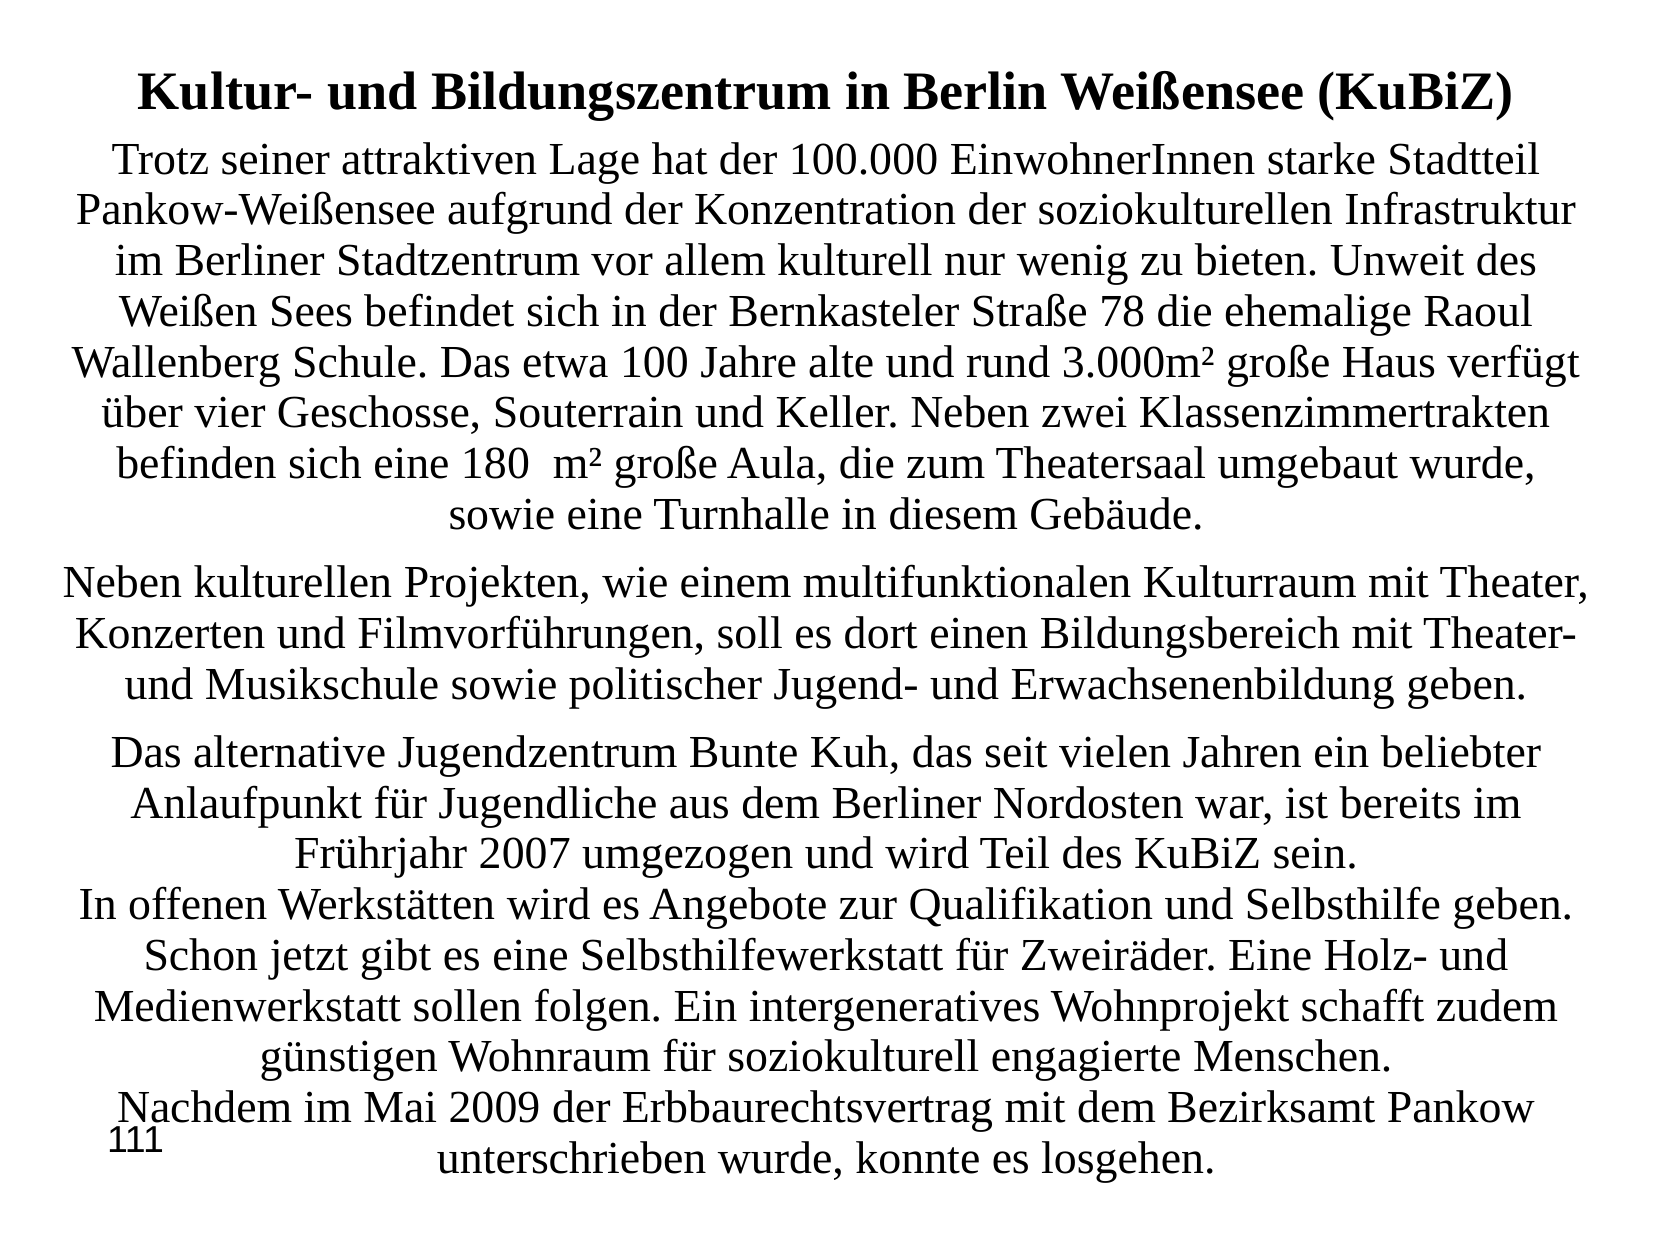

Kultur- und Bildungszentrum in Berlin Weißensee (KuBiZ)
Trotz seiner attraktiven Lage hat der 100.000 EinwohnerInnen starke Stadtteil Pankow-Weißensee aufgrund der Konzentration der soziokulturellen Infrastruktur im Berliner Stadtzentrum vor allem kulturell nur wenig zu bieten. Unweit des Weißen Sees befindet sich in der Bernkasteler Straße 78 die ehemalige Raoul Wallenberg Schule. Das etwa 100 Jahre alte und rund 3.000m² große Haus verfügt über vier Geschosse, Souterrain und Keller. Neben zwei Klassenzimmertrakten befinden sich eine 180  m² große Aula, die zum Theatersaal umgebaut wurde, sowie eine Turnhalle in diesem Gebäude.
Neben kulturellen Projekten, wie einem multifunktionalen Kulturraum mit Theater, Konzerten und Filmvorführungen, soll es dort einen Bildungsbereich mit Theater- und Musikschule sowie politischer Jugend- und Erwachsenenbildung geben.
Das alternative Jugendzentrum Bunte Kuh, das seit vielen Jahren ein beliebter Anlaufpunkt für Jugendliche aus dem Berliner Nordosten war, ist bereits im Frührjahr 2007 umgezogen und wird Teil des KuBiZ sein.
In offenen Werkstätten wird es Angebote zur Qualifikation und Selbsthilfe geben. Schon jetzt gibt es eine Selbsthilfewerkstatt für Zweiräder. Eine Holz- und Medienwerkstatt sollen folgen. Ein intergeneratives Wohnprojekt schafft zudem günstigen Wohnraum für soziokulturell engagierte Menschen.
Nachdem im Mai 2009 der Erbbaurechtsvertrag mit dem Bezirksamt Pankow unterschrieben wurde, konnte es losgehen.